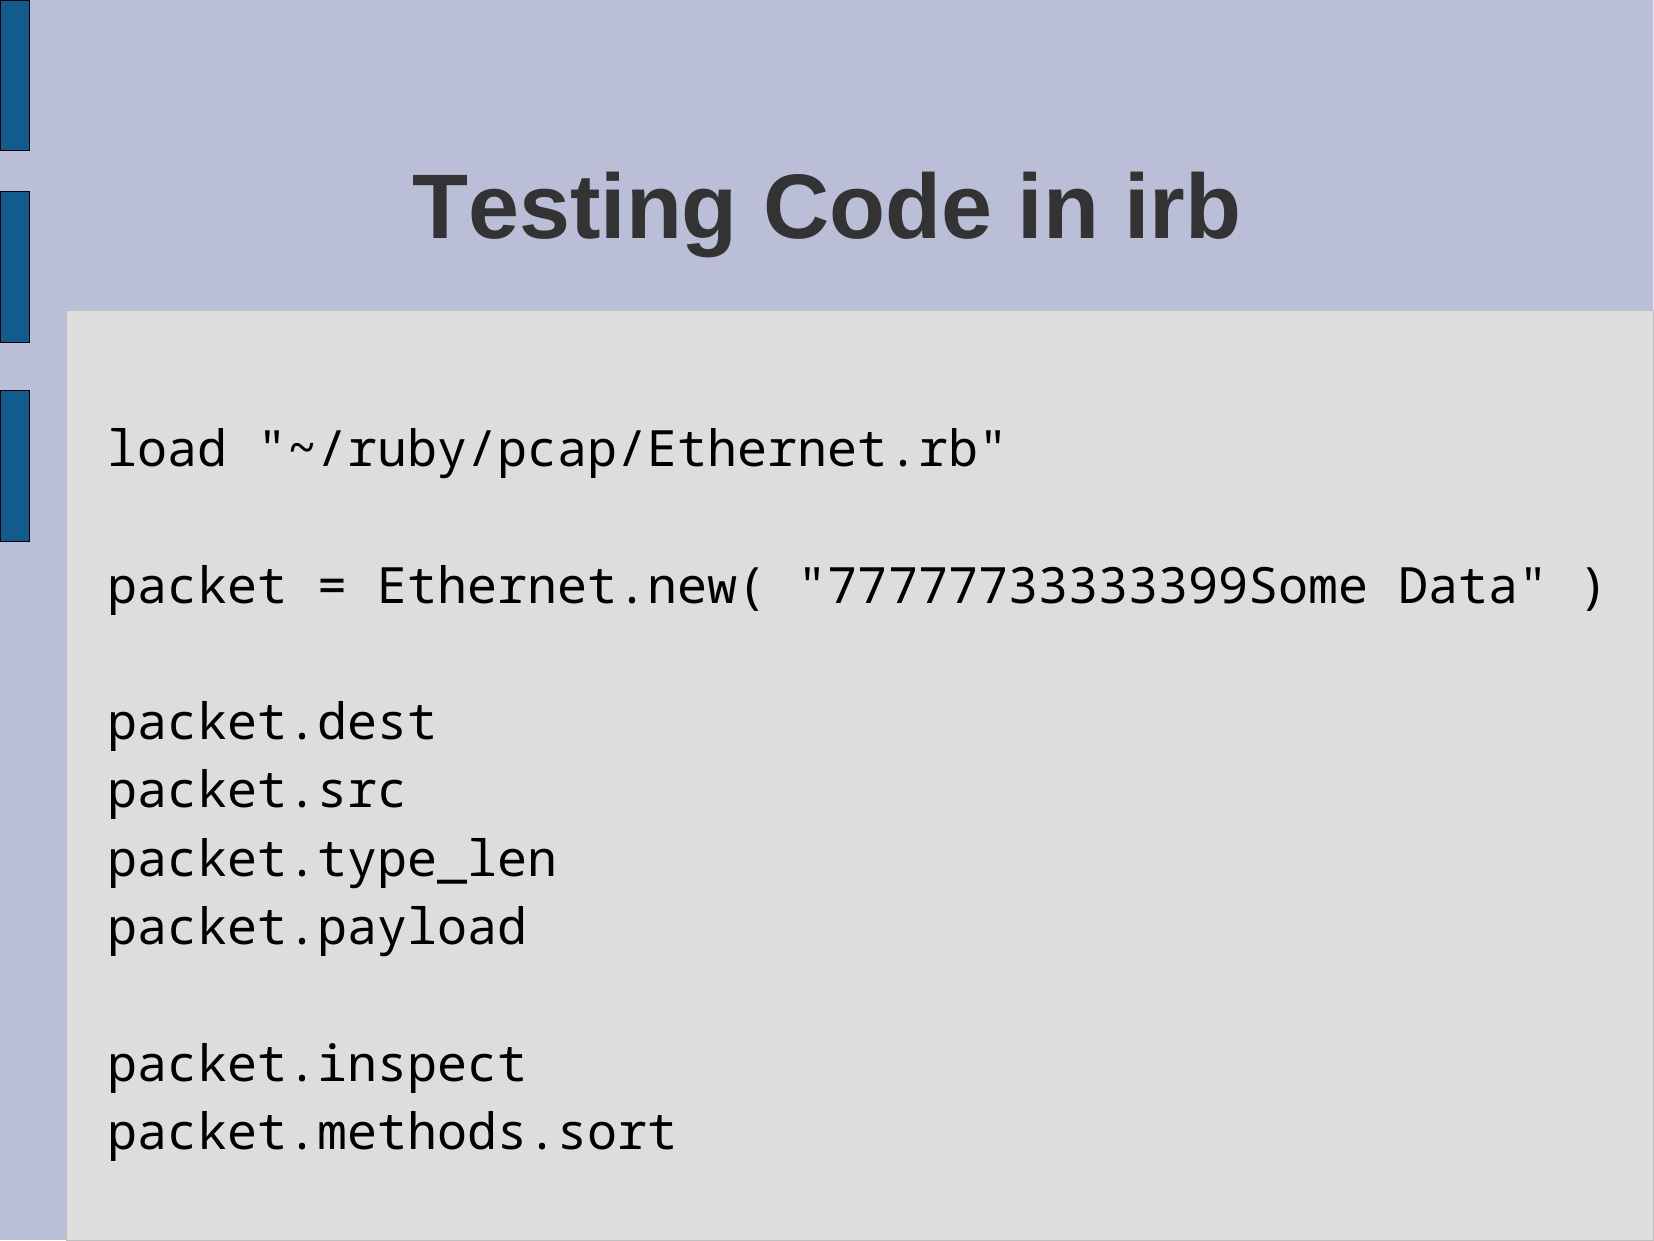

#
Testing Code in irb
load "~/ruby/pcap/Ethernet.rb"
packet = Ethernet.new( "77777733333399Some Data" )
packet.dest
packet.src
packet.type_len
packet.payload
packet.inspect
packet.methods.sort